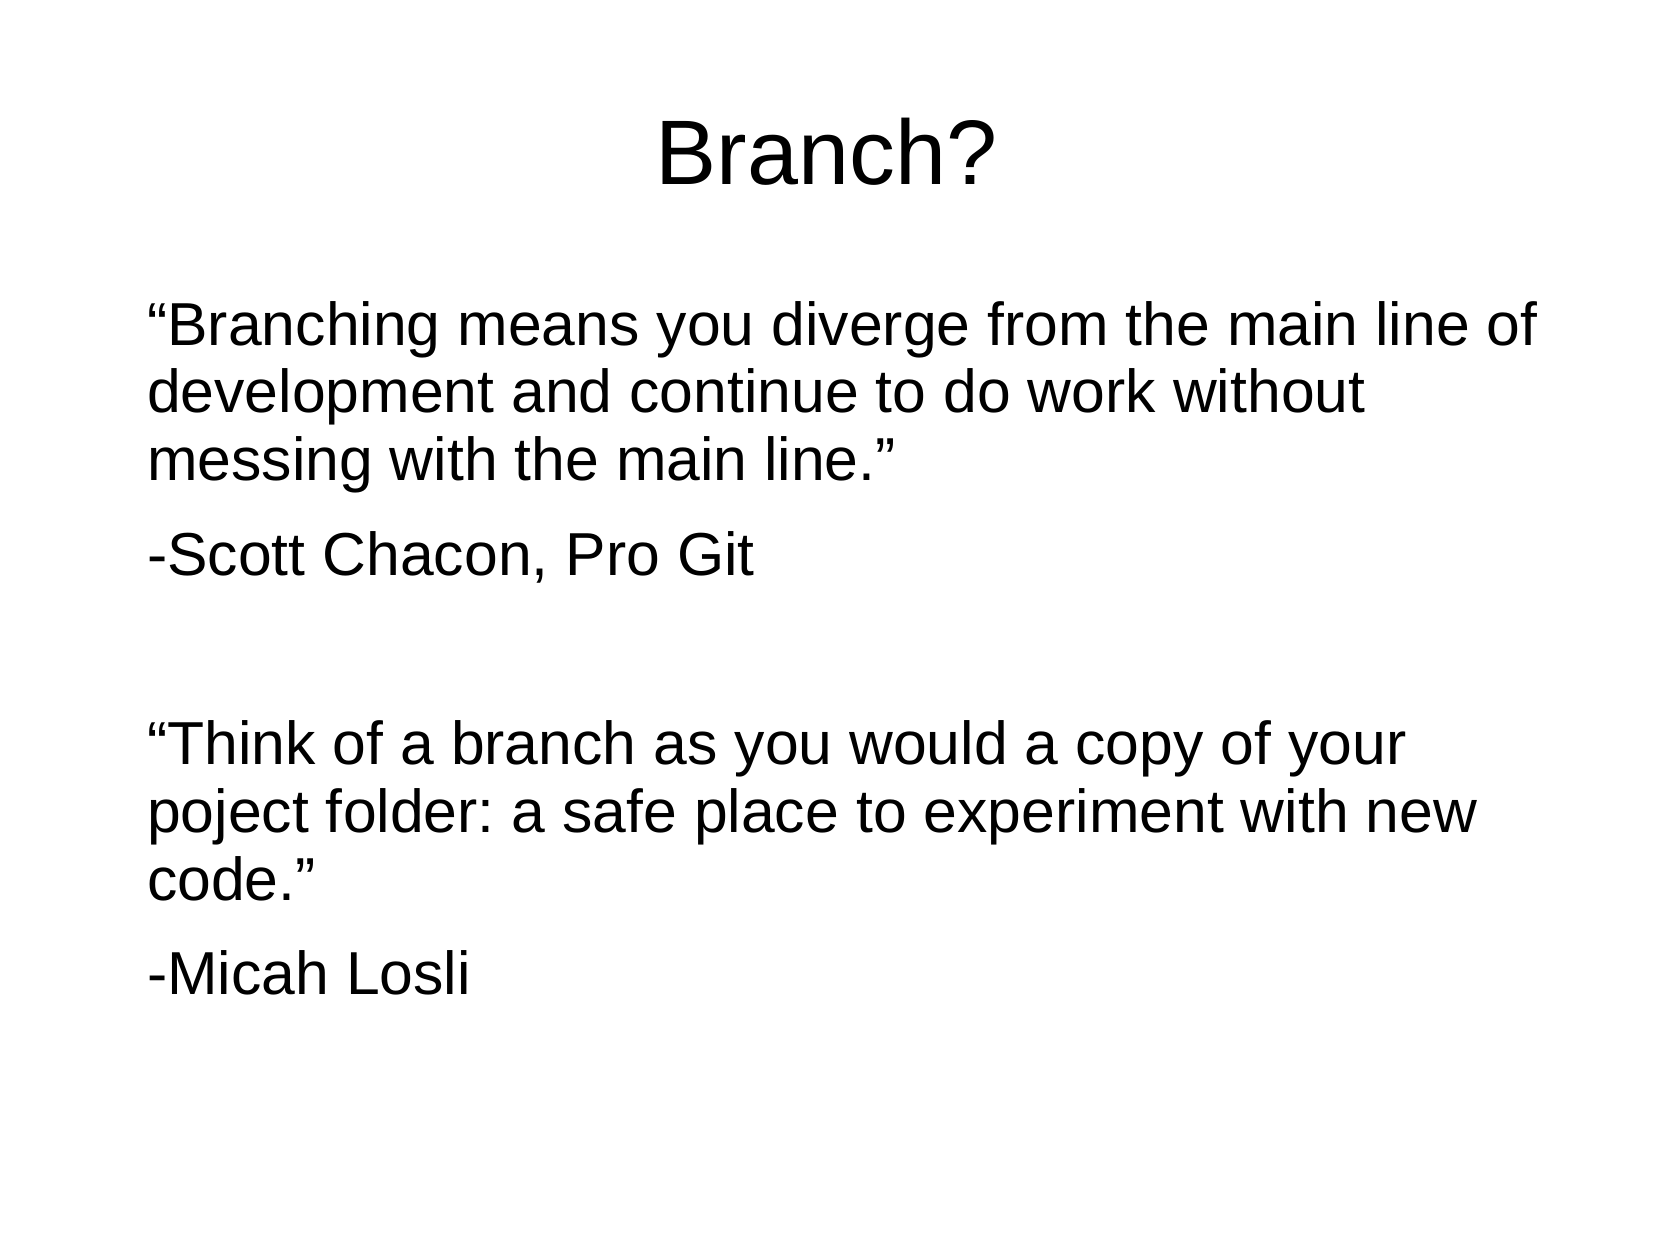

# Branch?
“Branching means you diverge from the main line of development and continue to do work without messing with the main line.”
-Scott Chacon, Pro Git
“Think of a branch as you would a copy of your poject folder: a safe place to experiment with new code.”
-Micah Losli